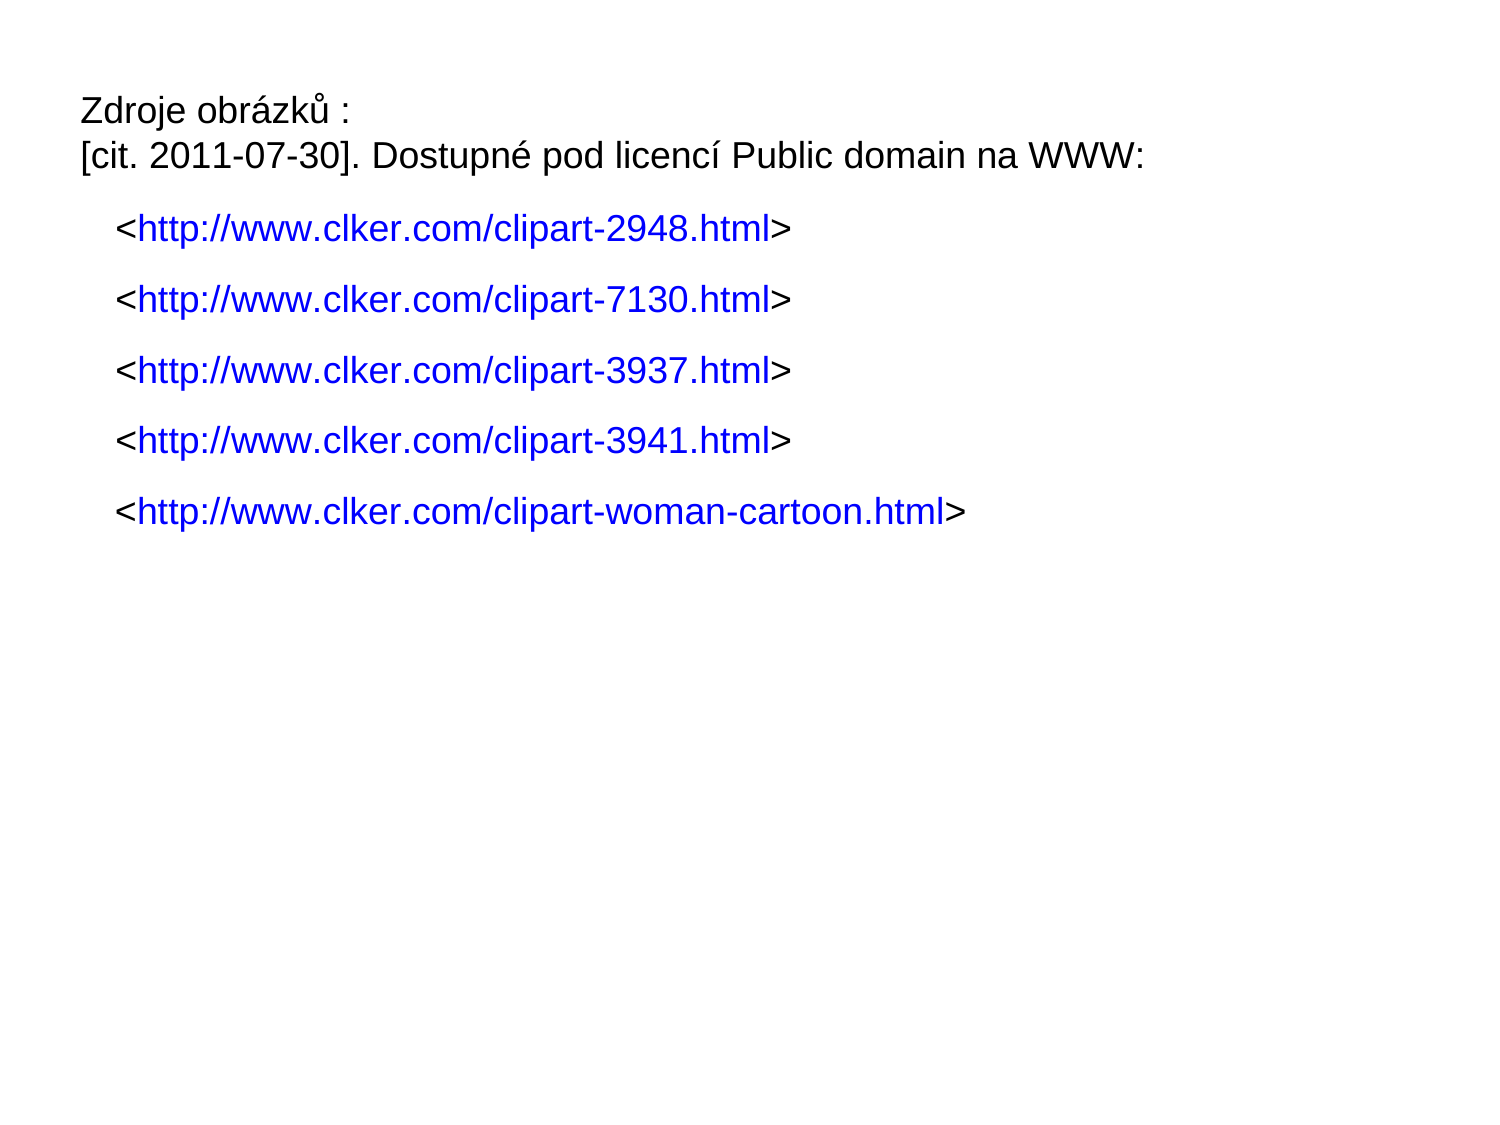

Zdroje obrázků :
[cit. 2011-07-30]. Dostupné pod licencí Public domain na WWW:
<http://www.clker.com/clipart-2948.html>
<http://www.clker.com/clipart-7130.html>
<http://www.clker.com/clipart-3937.html>
<http://www.clker.com/clipart-3941.html>
<http://www.clker.com/clipart-woman-cartoon.html>